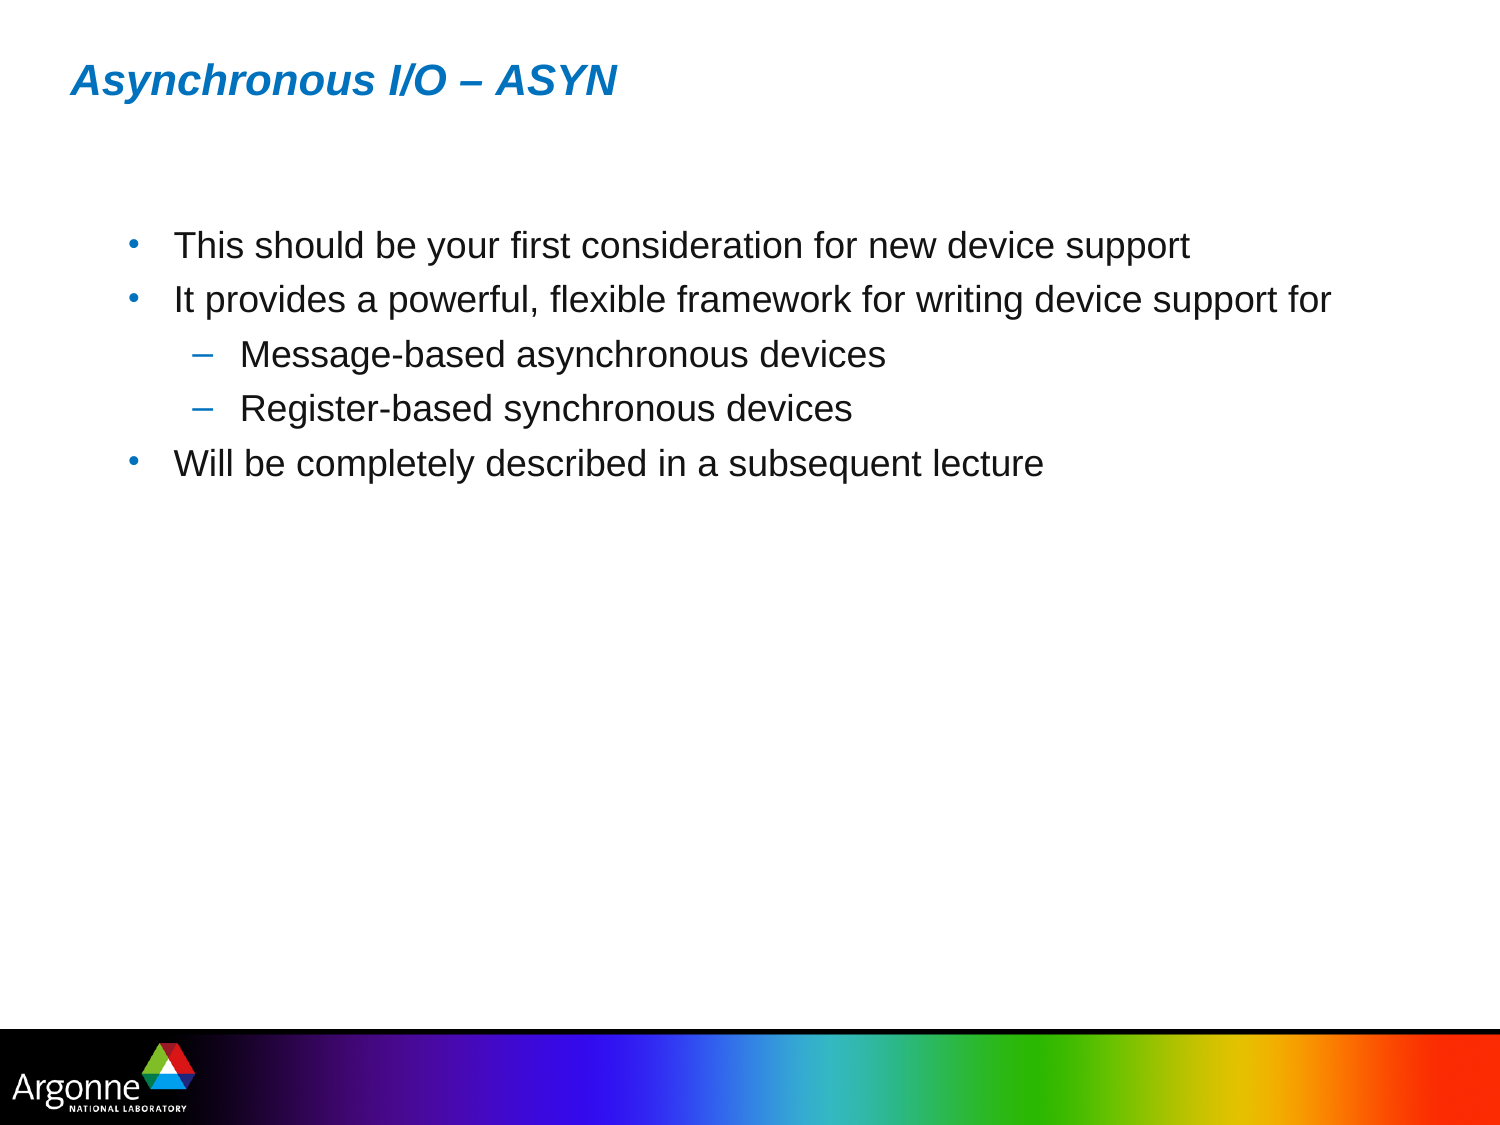

# Asynchronous I/O – ASYN
This should be your first consideration for new device support
It provides a powerful, flexible framework for writing device support for
Message-based asynchronous devices
Register-based synchronous devices
Will be completely described in a subsequent lecture